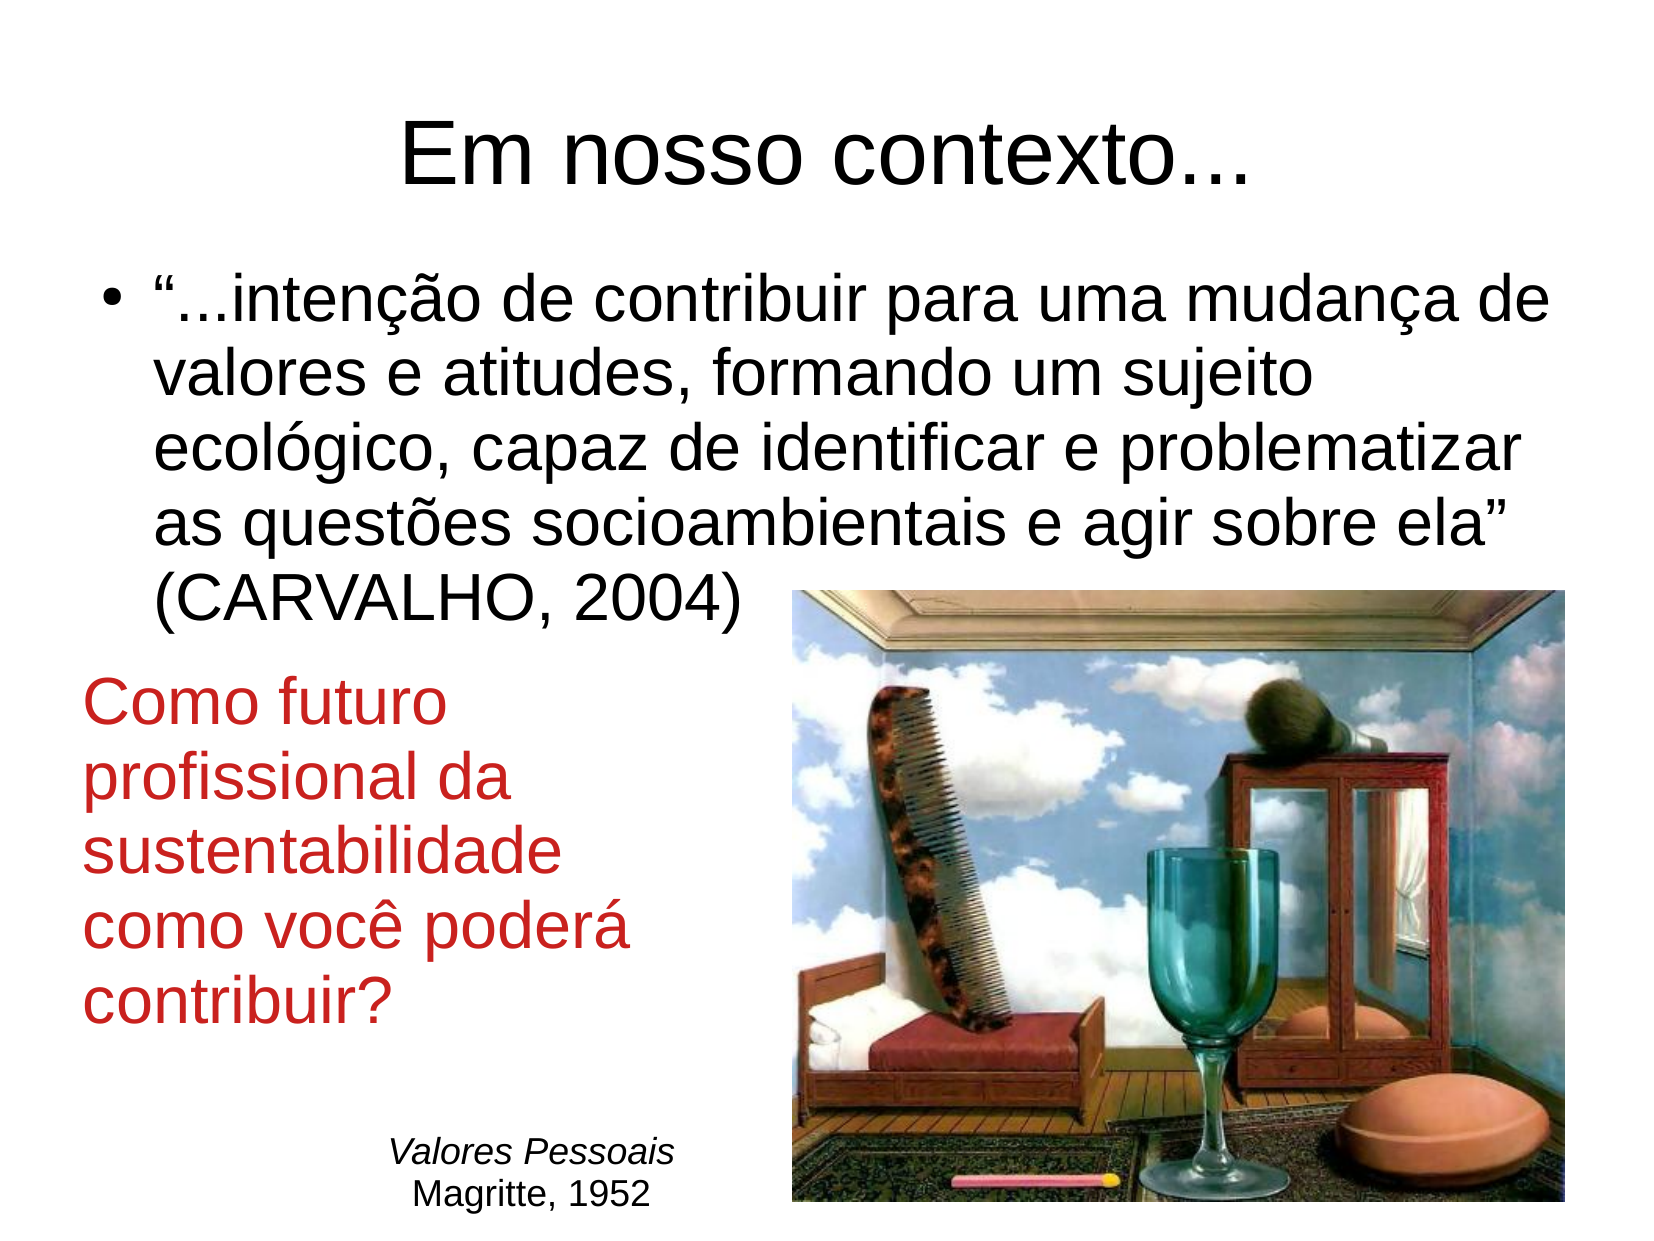

# Em nosso contexto...
“...intenção de contribuir para uma mudança de valores e atitudes, formando um sujeito ecológico, capaz de identificar e problematizar as questões socioambientais e agir sobre ela” (CARVALHO, 2004)
Como futuro
profissional da
sustentabilidade
como você poderá
contribuir?
Valores Pessoais
Magritte, 1952